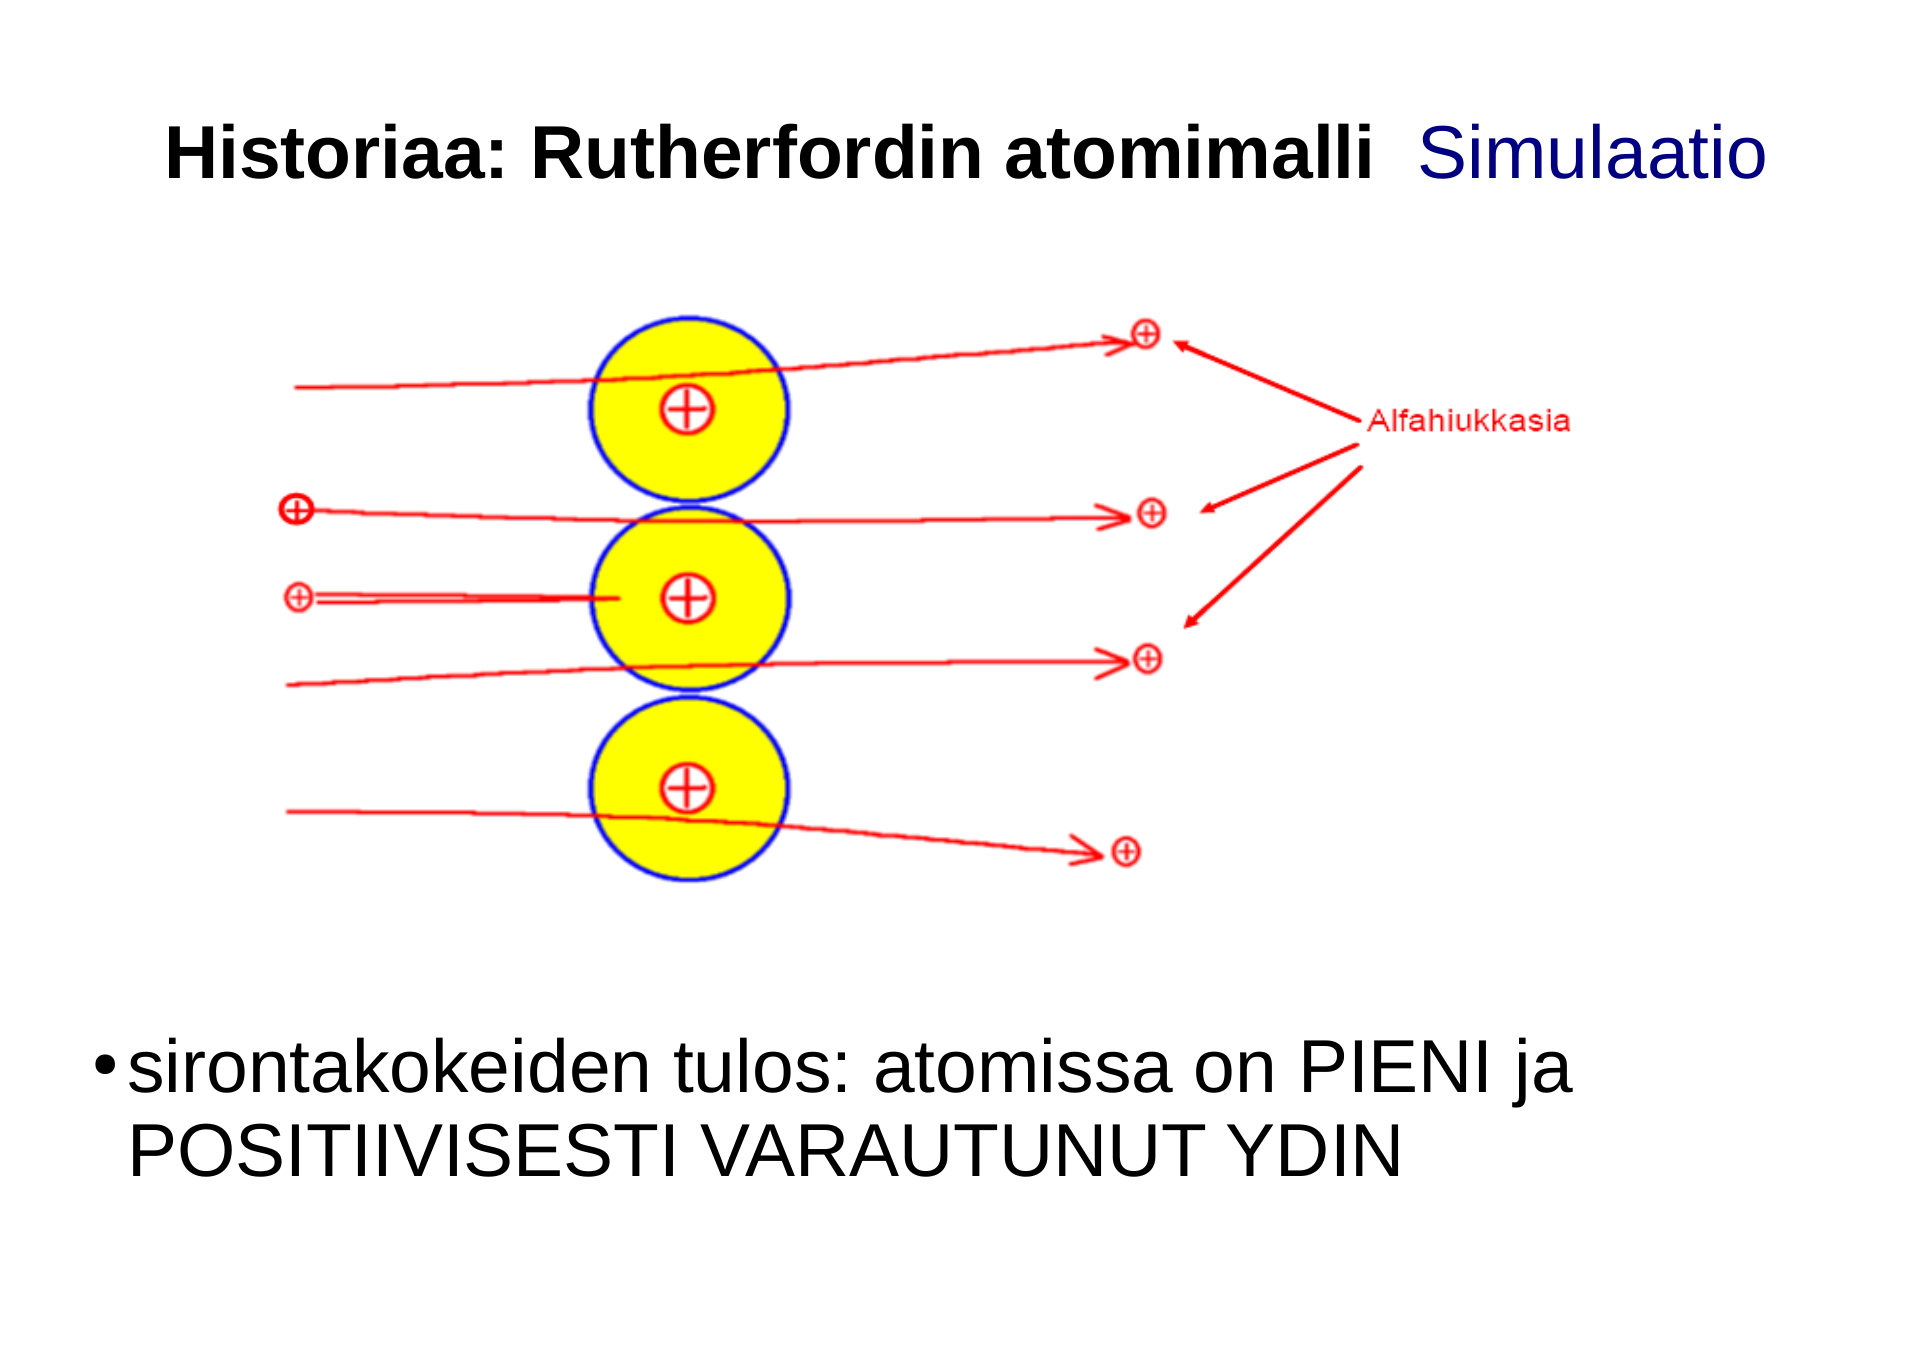

Historiaa: Rutherfordin atomimalli Simulaatio
sirontakokeiden tulos: atomissa on PIENI ja POSITIIVISESTI VARAUTUNUT YDIN